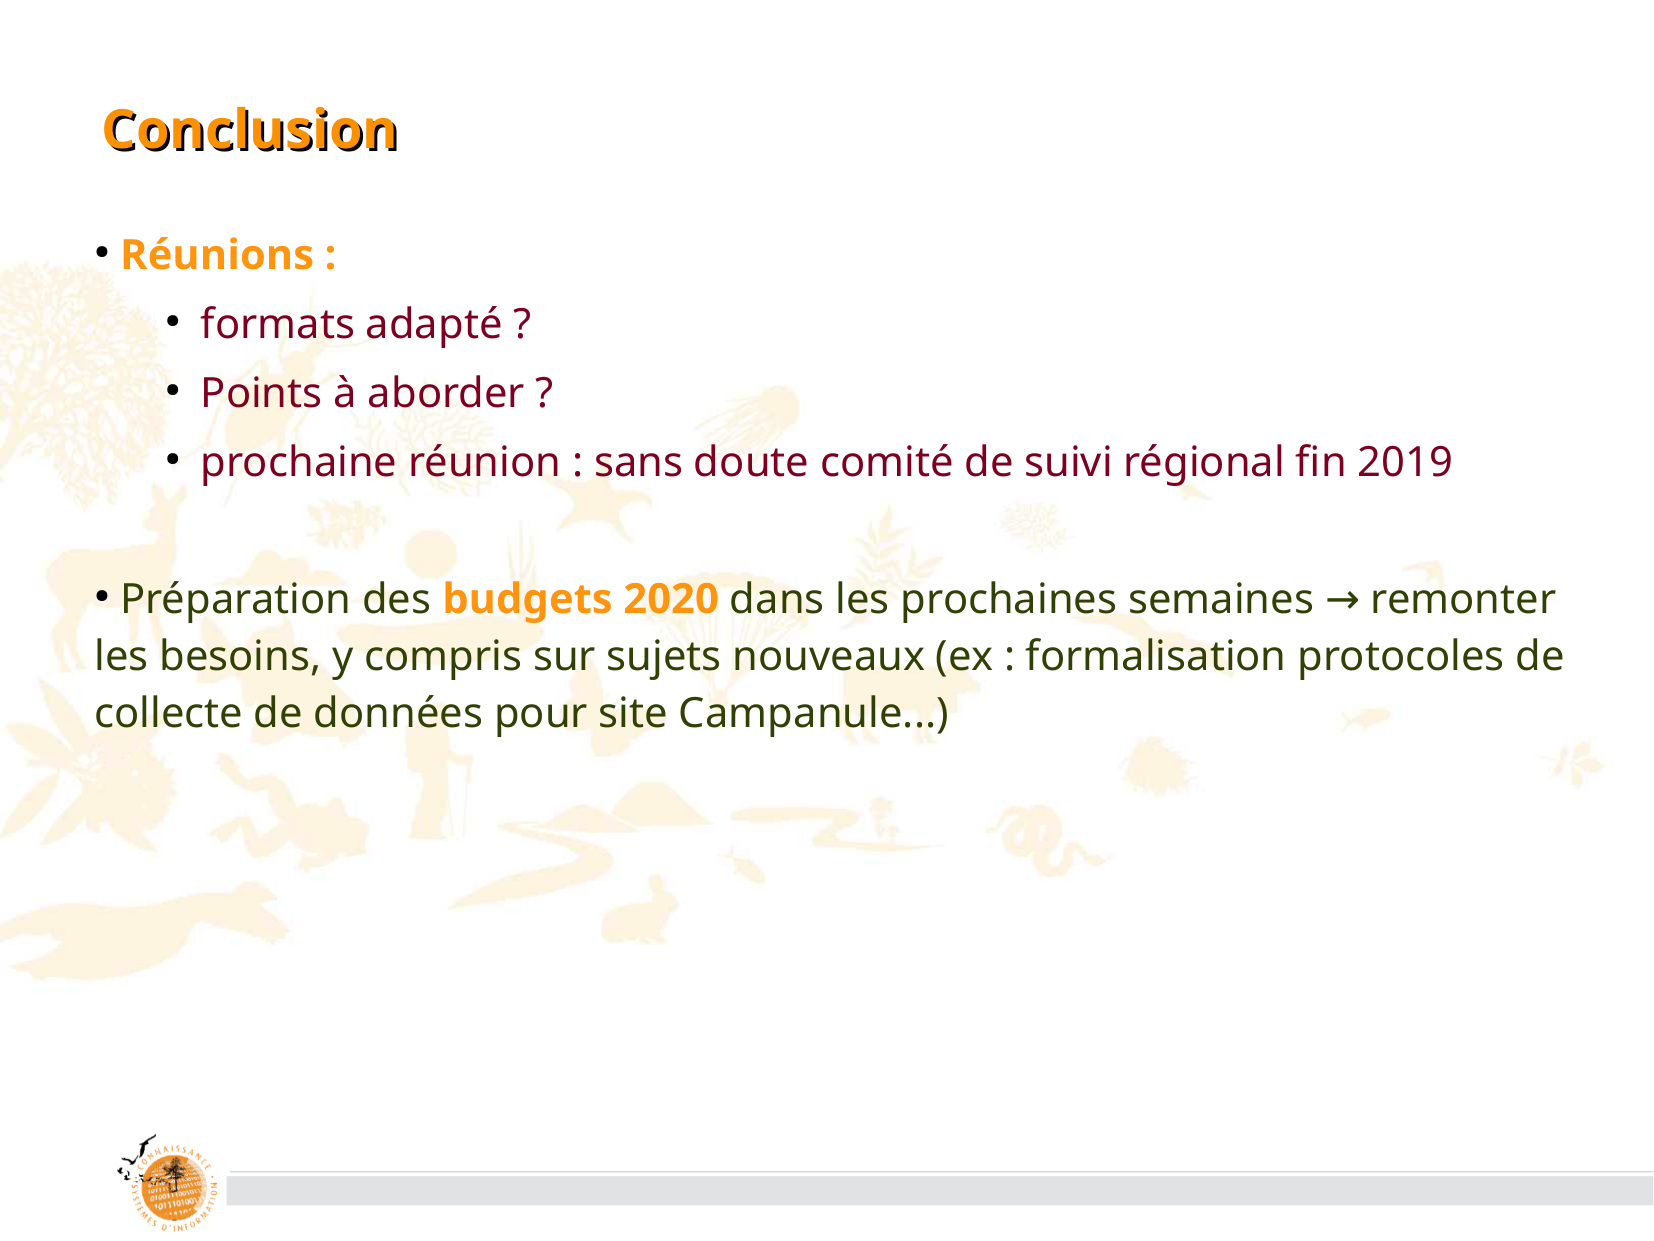

# Conclusion
 Réunions :
formats adapté ?
Points à aborder ?
prochaine réunion : sans doute comité de suivi régional fin 2019
 Préparation des budgets 2020 dans les prochaines semaines → remonter les besoins, y compris sur sujets nouveaux (ex : formalisation protocoles de collecte de données pour site Campanule...)
Cotech SINP - 29/11/2018
33